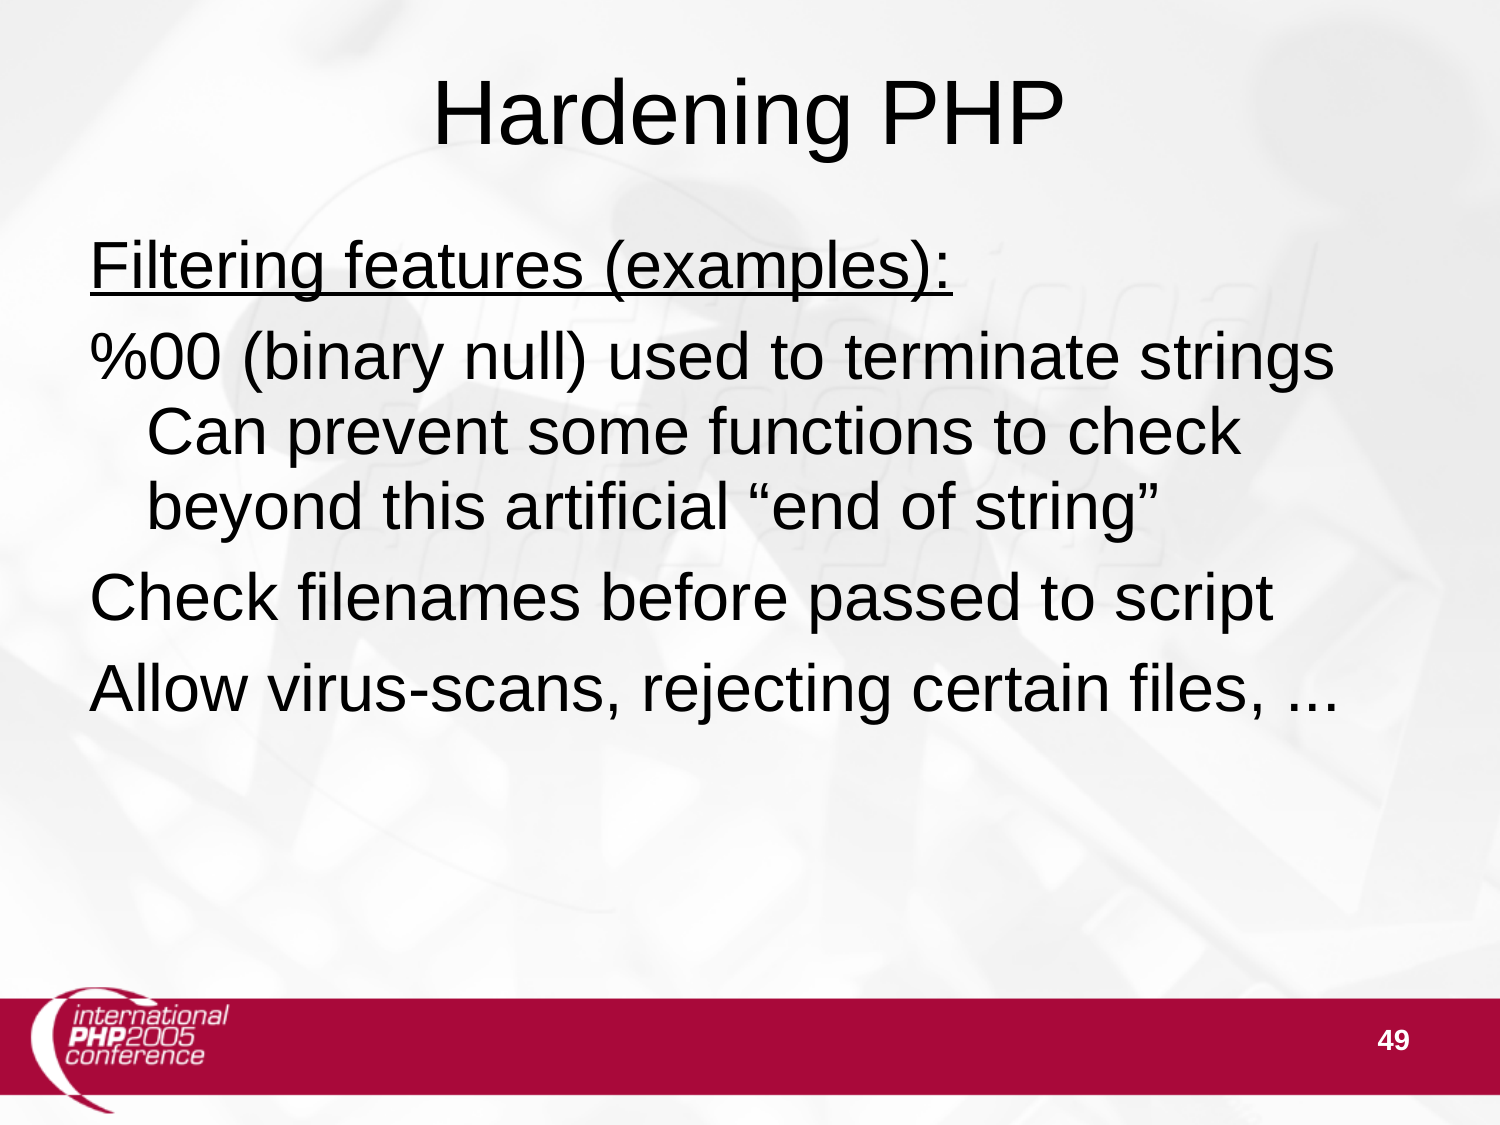

# Hardening PHP
Filtering features (examples):
%00 (binary null) used to terminate strings
Can prevent some functions to check beyond this artificial “end of string”
Check filenames before passed to script
Allow virus-scans, rejecting certain files, ...
49